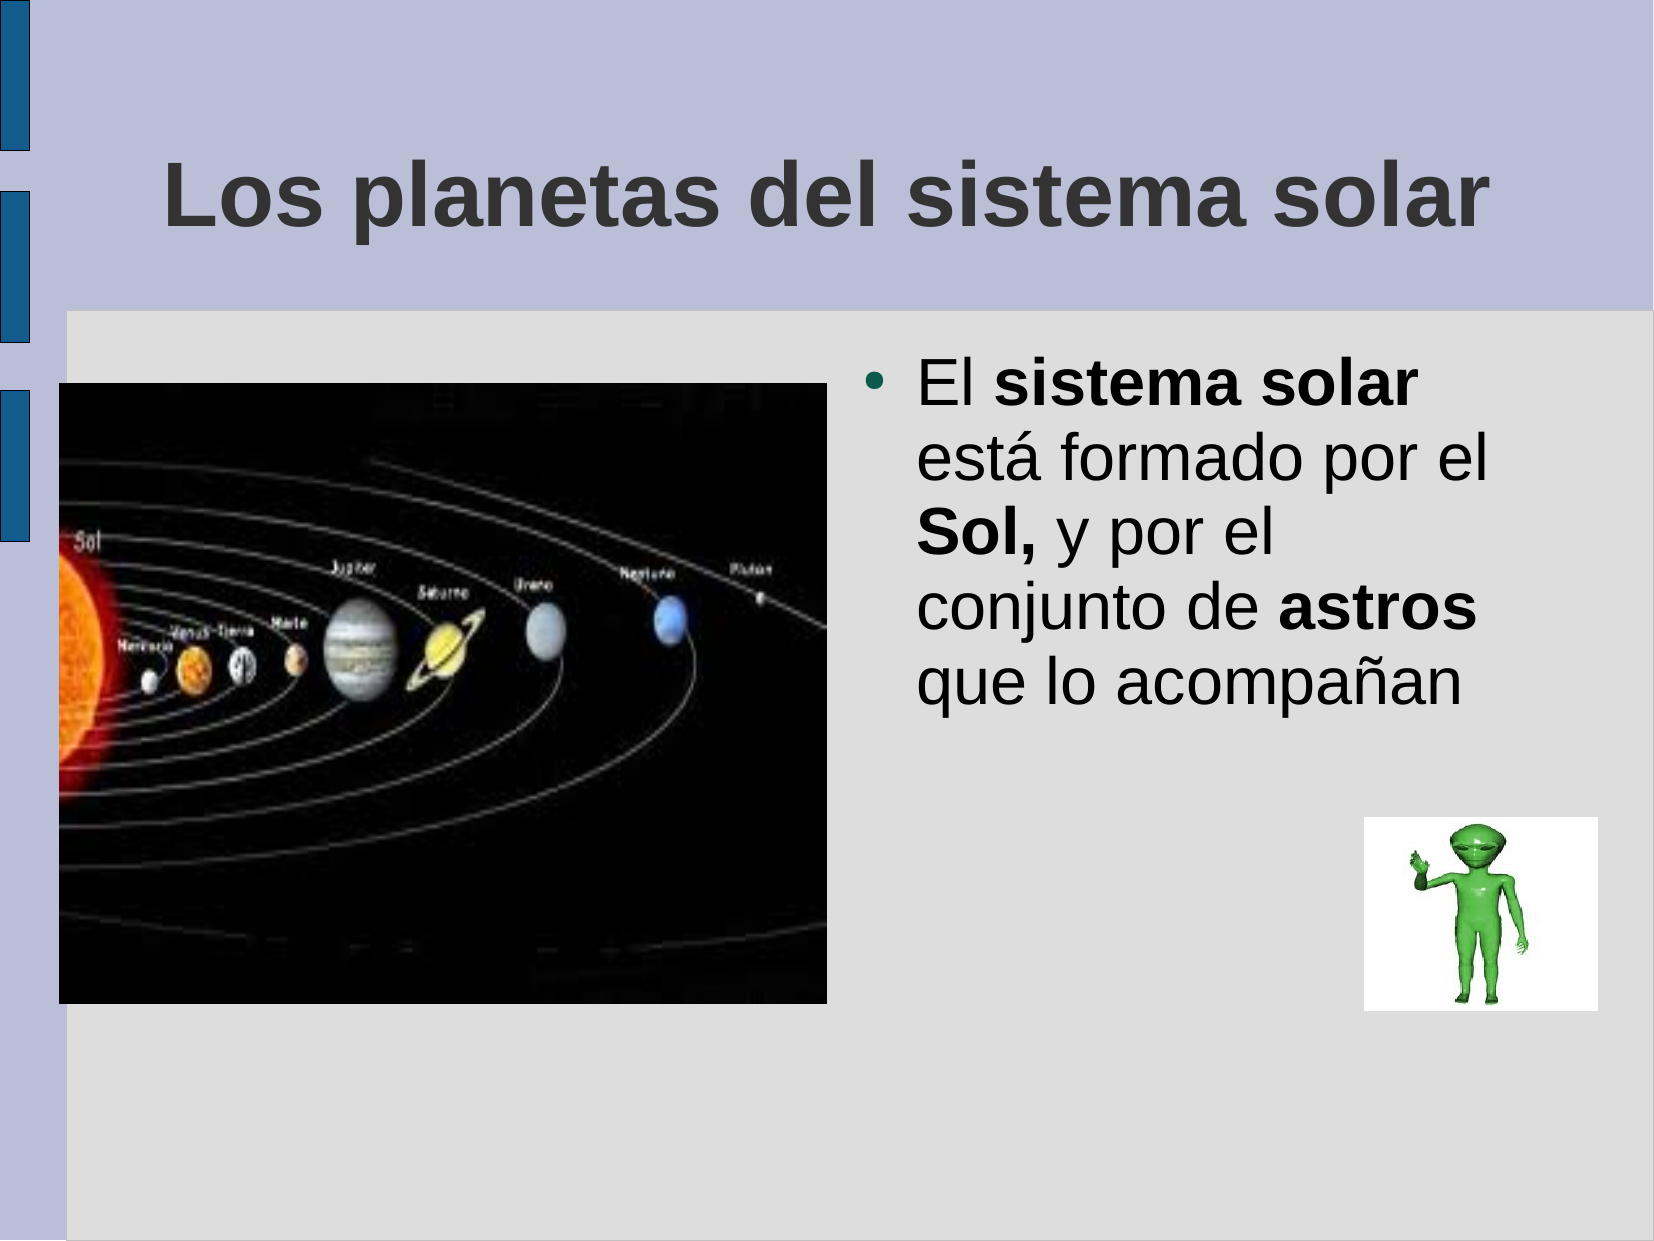

# Los planetas del sistema solar
El sistema solar está formado por el Sol, y por el conjunto de astros que lo acompañan